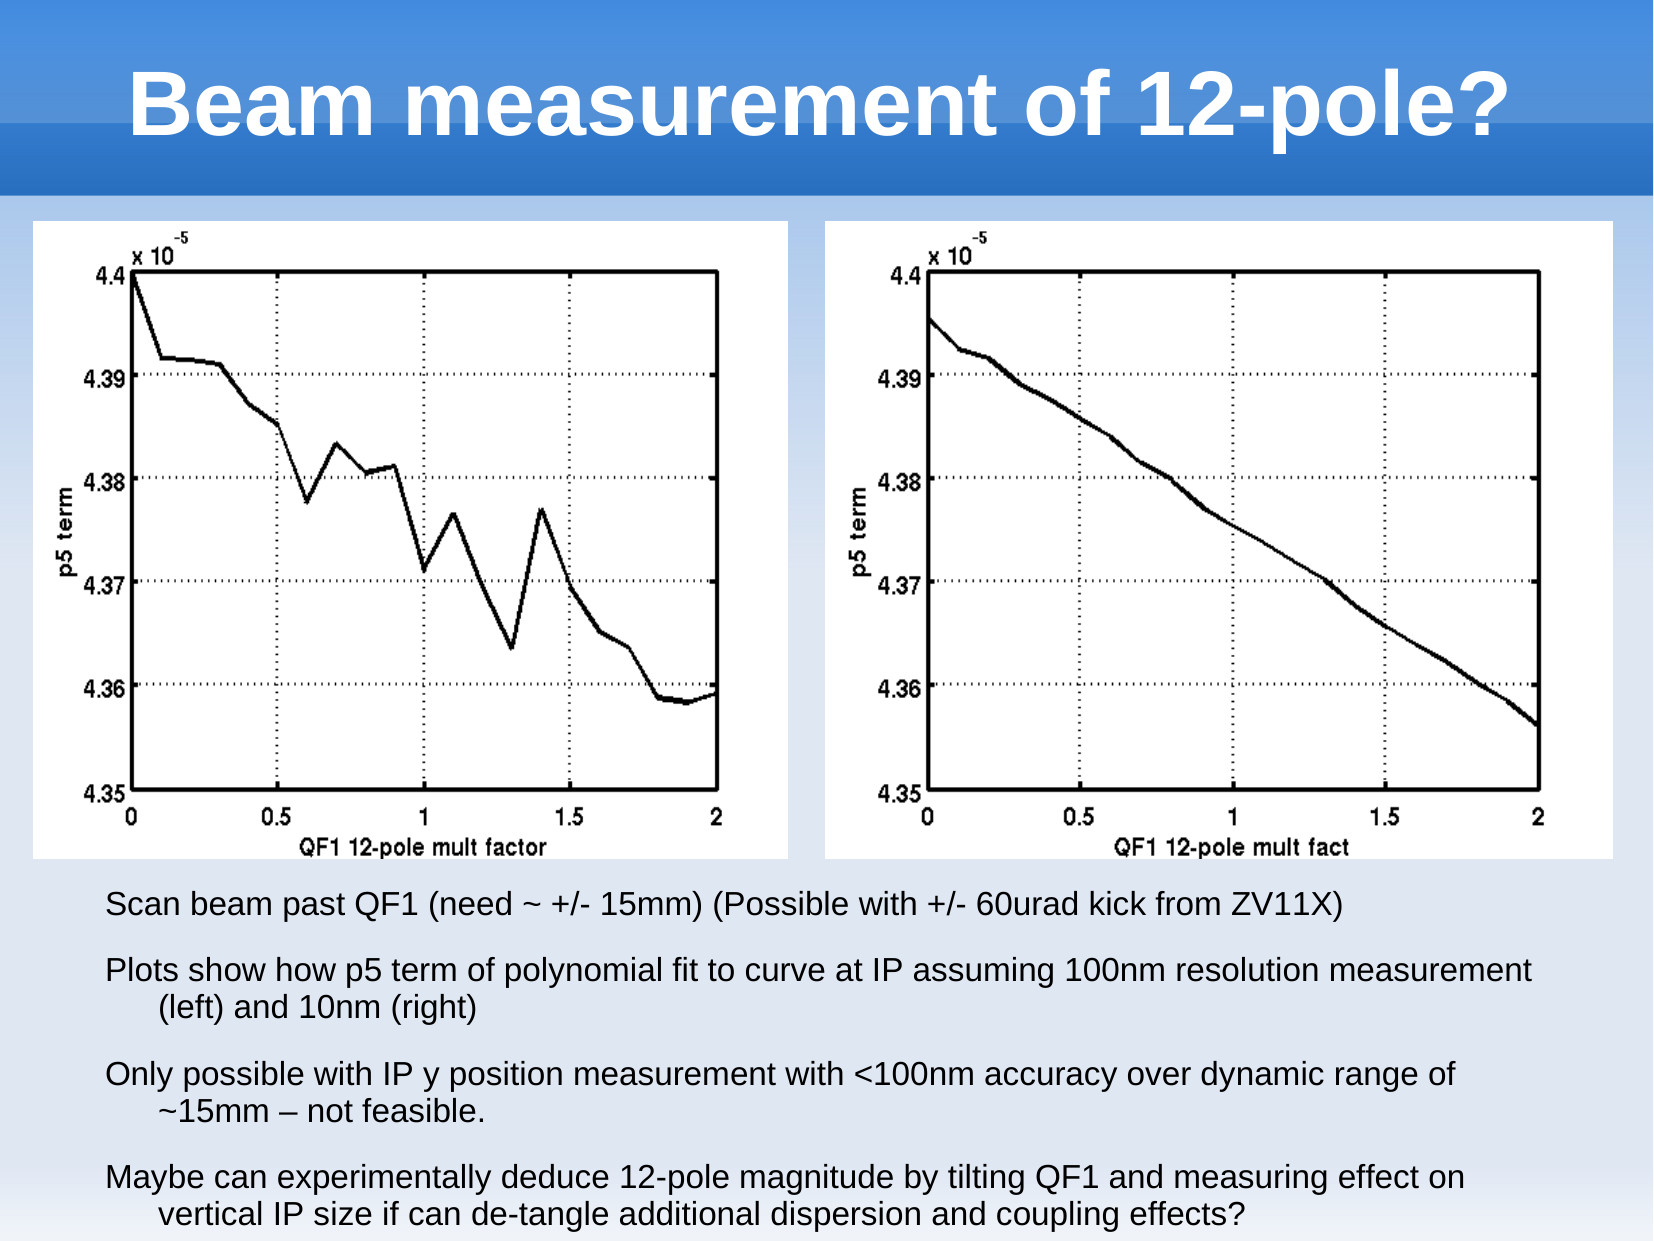

# Beam measurement of 12-pole?
Scan beam past QF1 (need ~ +/- 15mm) (Possible with +/- 60urad kick from ZV11X)
Plots show how p5 term of polynomial fit to curve at IP assuming 100nm resolution measurement (left) and 10nm (right)
Only possible with IP y position measurement with <100nm accuracy over dynamic range of ~15mm – not feasible.
Maybe can experimentally deduce 12-pole magnitude by tilting QF1 and measuring effect on vertical IP size if can de-tangle additional dispersion and coupling effects?